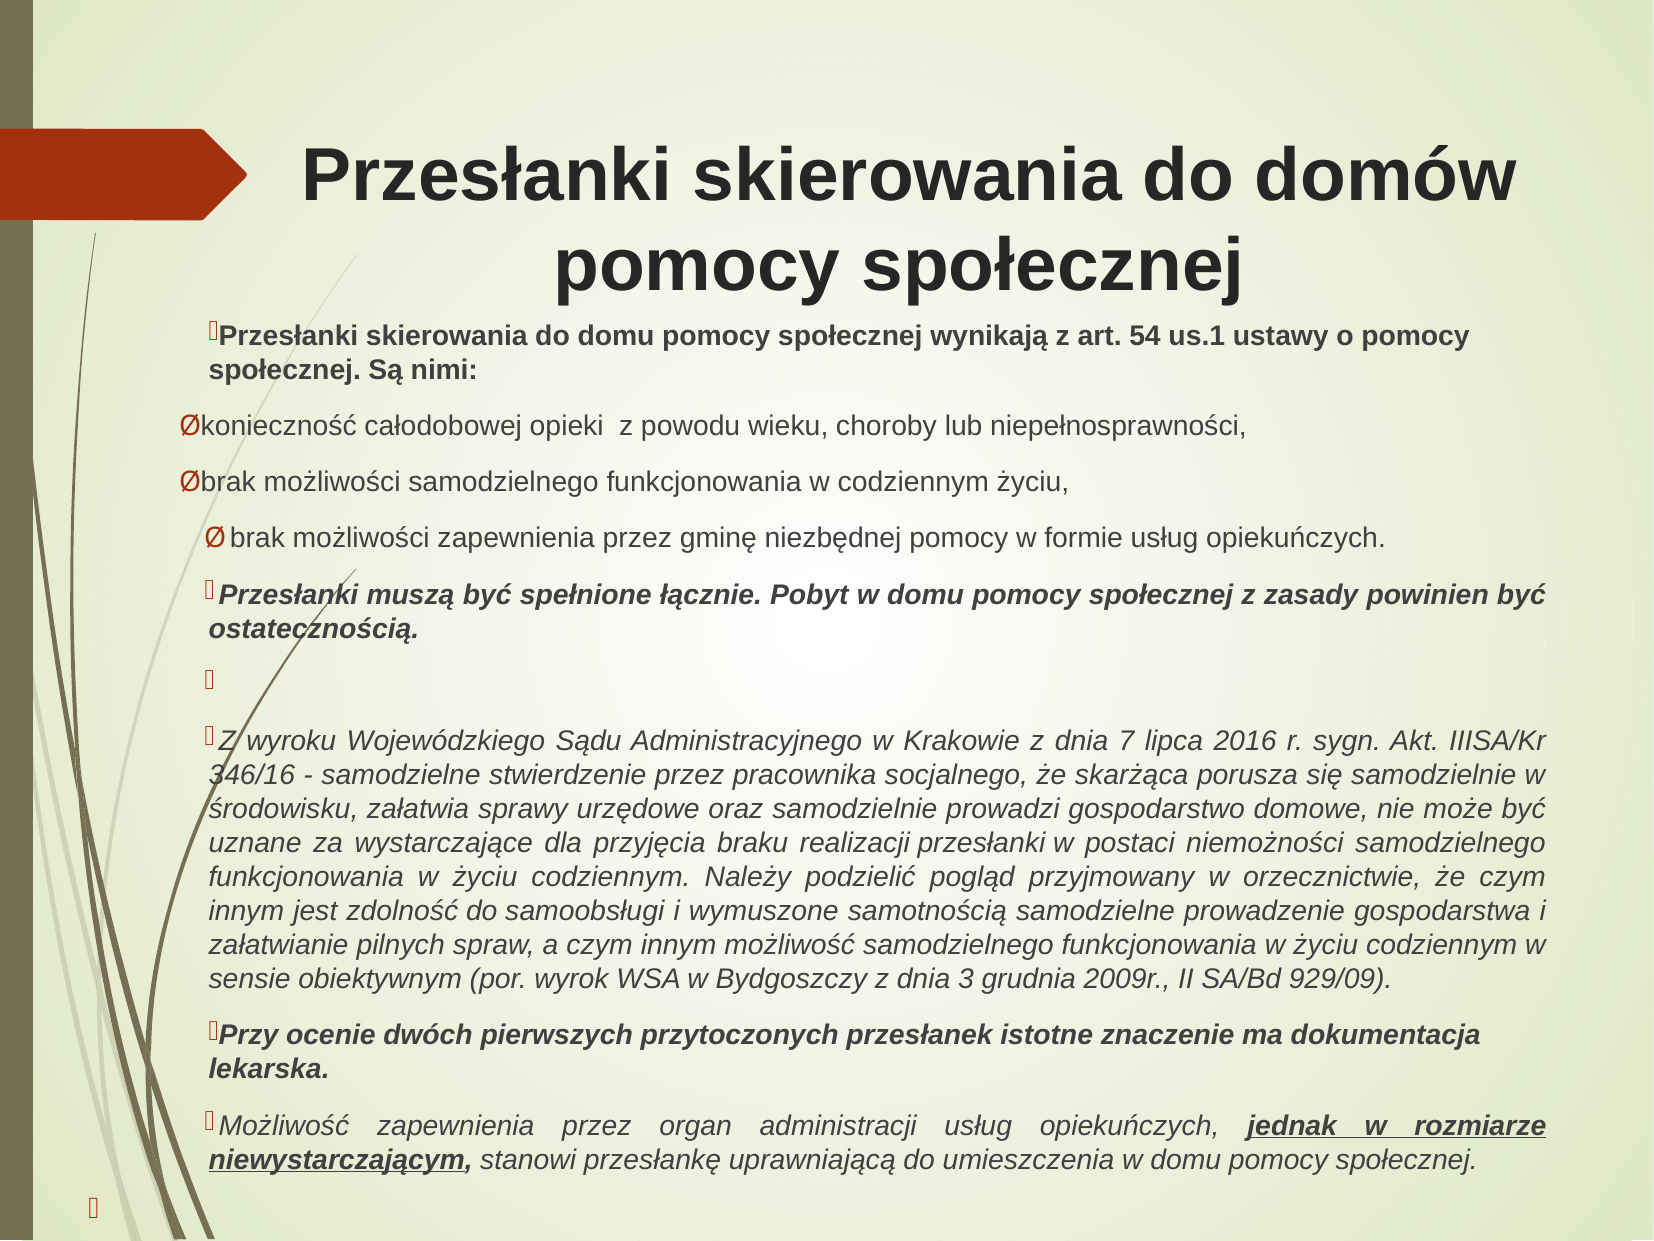

# Przesłanki skierowania do domów pomocy społecznej
Przesłanki skierowania do domu pomocy społecznej wynikają z art. 54 us.1 ustawy o pomocy społecznej. Są nimi:
konieczność całodobowej opieki z powodu wieku, choroby lub niepełnosprawności,
brak możliwości samodzielnego funkcjonowania w codziennym życiu,
brak możliwości zapewnienia przez gminę niezbędnej pomocy w formie usług opiekuńczych.
Przesłanki muszą być spełnione łącznie. Pobyt w domu pomocy społecznej z zasady powinien być ostatecznością.
Z wyroku Wojewódzkiego Sądu Administracyjnego w Krakowie z dnia 7 lipca 2016 r. sygn. Akt. IIISA/Kr 346/16 - samodzielne stwierdzenie przez pracownika socjalnego, że skarżąca porusza się samodzielnie w środowisku, załatwia sprawy urzędowe oraz samodzielnie prowadzi gospodarstwo domowe, nie może być uznane za wystarczające dla przyjęcia braku realizacji przesłanki w postaci niemożności samodzielnego funkcjonowania w życiu codziennym. Należy podzielić pogląd przyjmowany w orzecznictwie, że czym innym jest zdolność do samoobsługi i wymuszone samotnością samodzielne prowadzenie gospodarstwa i załatwianie pilnych spraw, a czym innym możliwość samodzielnego funkcjonowania w życiu codziennym w sensie obiektywnym (por. wyrok WSA w Bydgoszczy z dnia 3 grudnia 2009r., II SA/Bd 929/09).
Przy ocenie dwóch pierwszych przytoczonych przesłanek istotne znaczenie ma dokumentacja lekarska.
Możliwość zapewnienia przez organ administracji usług opiekuńczych, jednak w rozmiarze niewystarczającym, stanowi przesłankę uprawniającą do umieszczenia w domu pomocy społecznej.